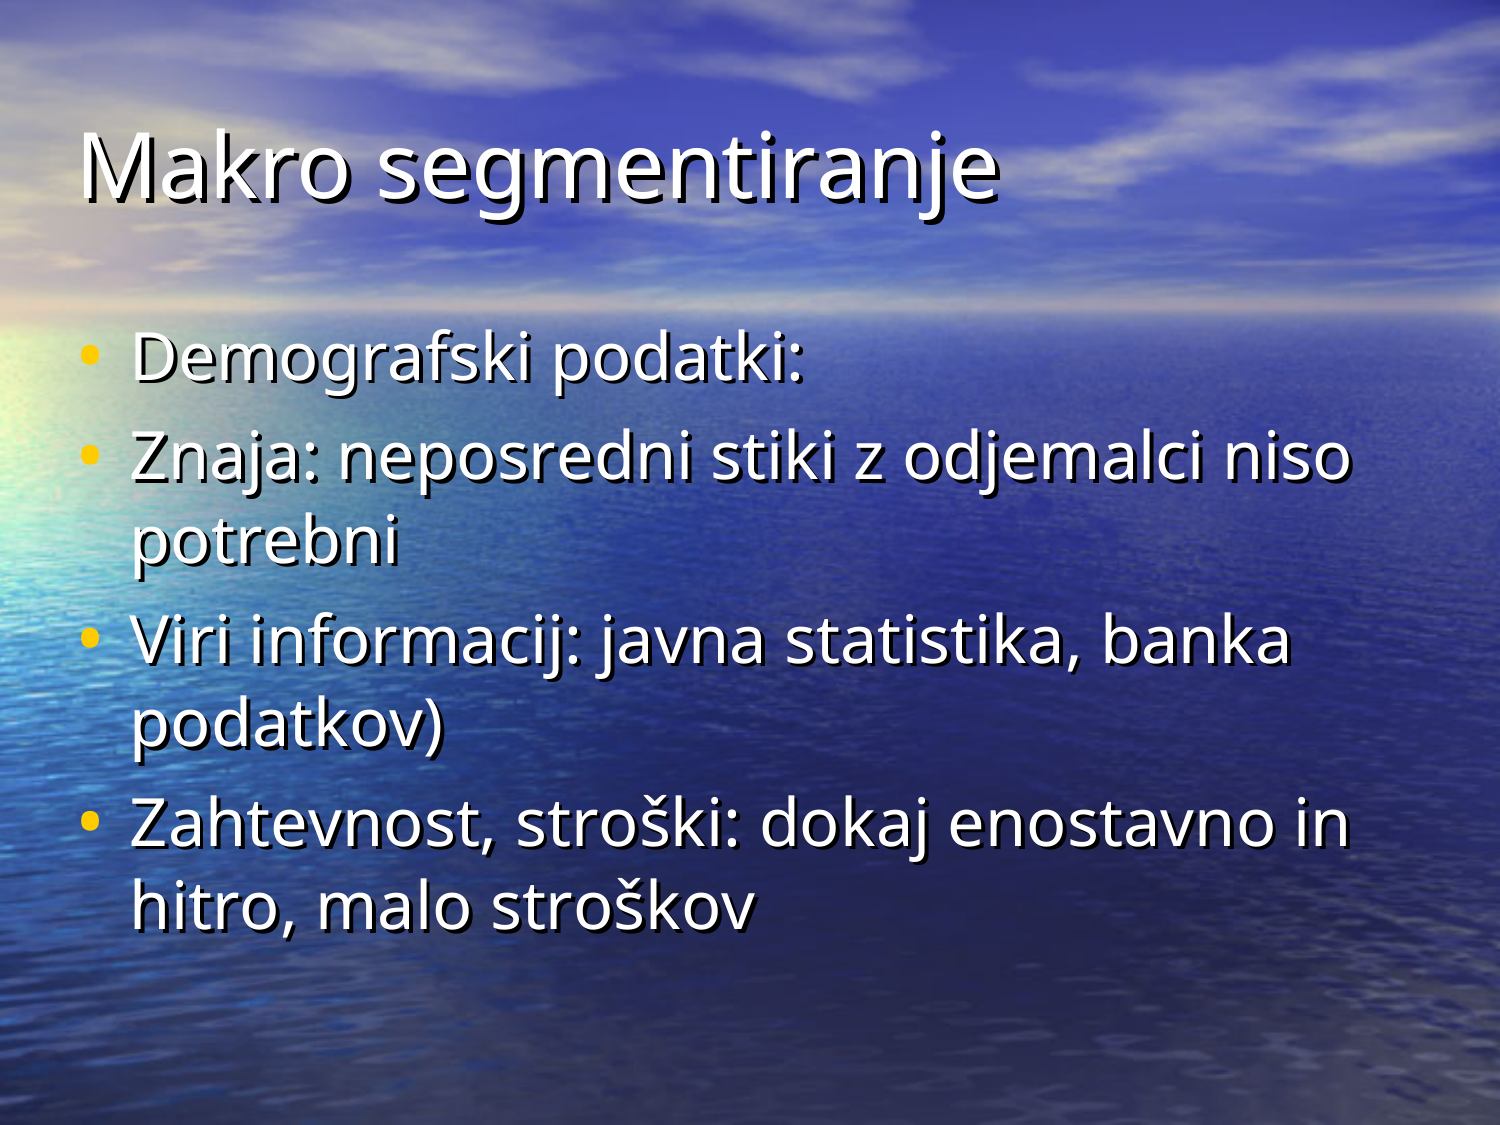

# Makro segmentiranje
Demografski podatki:
Znaja: neposredni stiki z odjemalci niso potrebni
Viri informacij: javna statistika, banka podatkov)
Zahtevnost, stroški: dokaj enostavno in hitro, malo stroškov